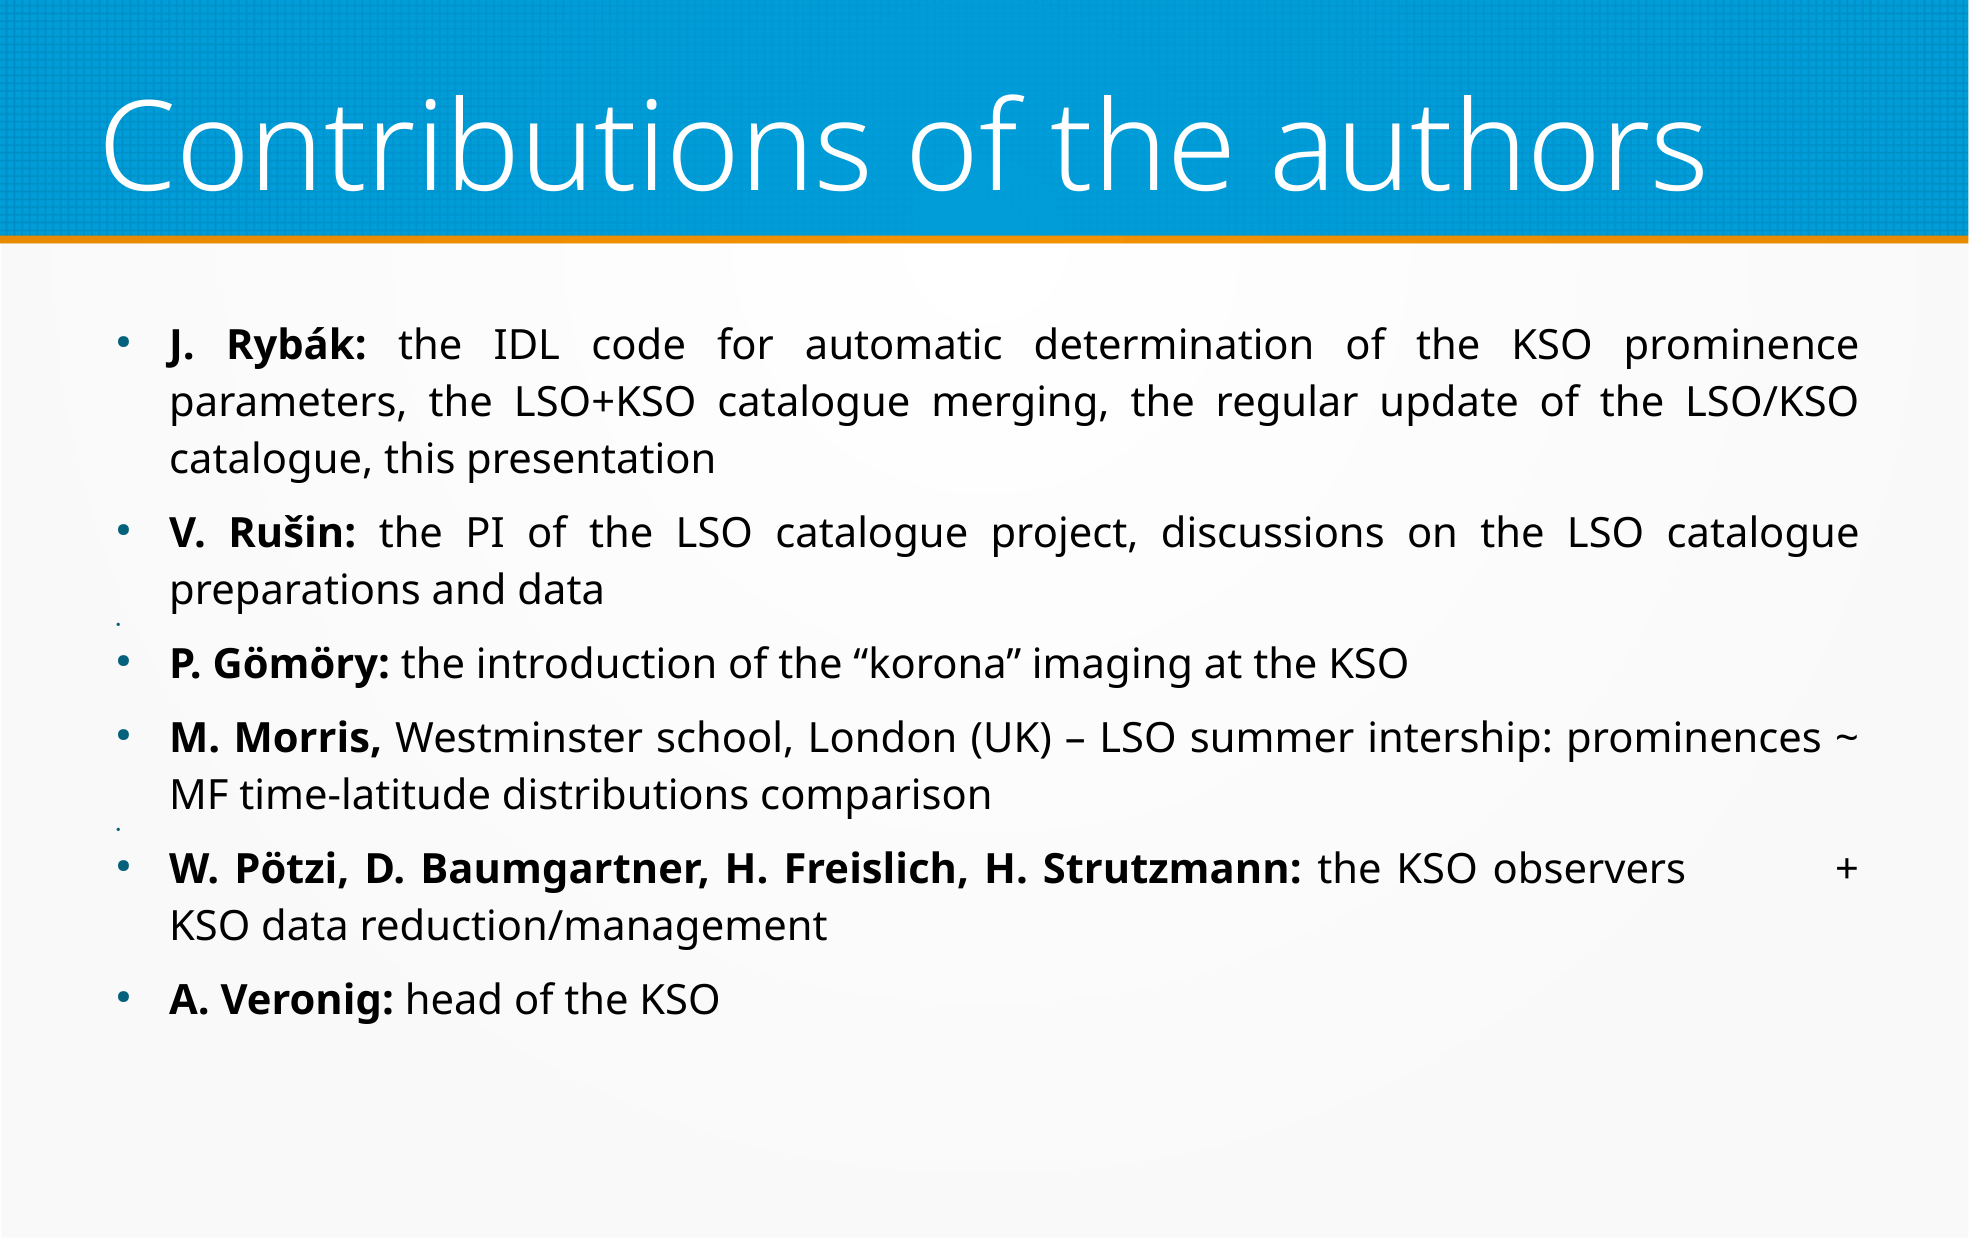

# Contributions of the authors
J. Rybák: the IDL code for automatic determination of the KSO prominence parameters, the LSO+KSO catalogue merging, the regular update of the LSO/KSO catalogue, this presentation
V. Rušin: the PI of the LSO catalogue project, discussions on the LSO catalogue preparations and data
P. Gömöry: the introduction of the “korona” imaging at the KSO
M. Morris, Westminster school, London (UK) – LSO summer intership: prominences ~ MF time-latitude distributions comparison
W. Pötzi, D. Baumgartner, H. Freislich, H. Strutzmann: the KSO observers + KSO data reduction/management
A. Veronig: head of the KSO